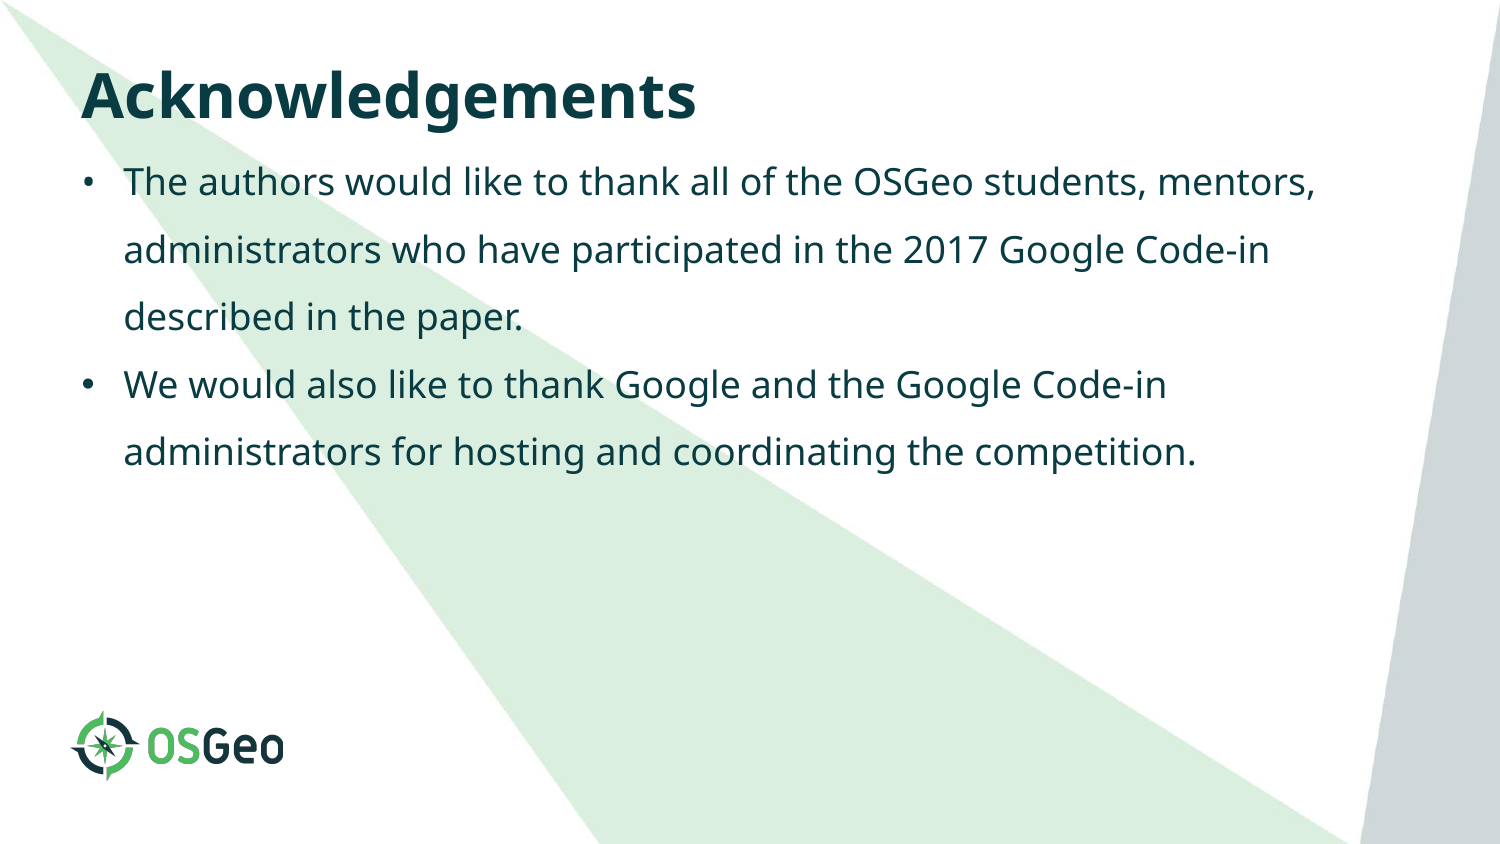

# Acknowledgements
The authors would like to thank all of the OSGeo students, mentors, administrators who have participated in the 2017 Google Code-in described in the paper.
We would also like to thank Google and the Google Code-in administrators for hosting and coordinating the competition.